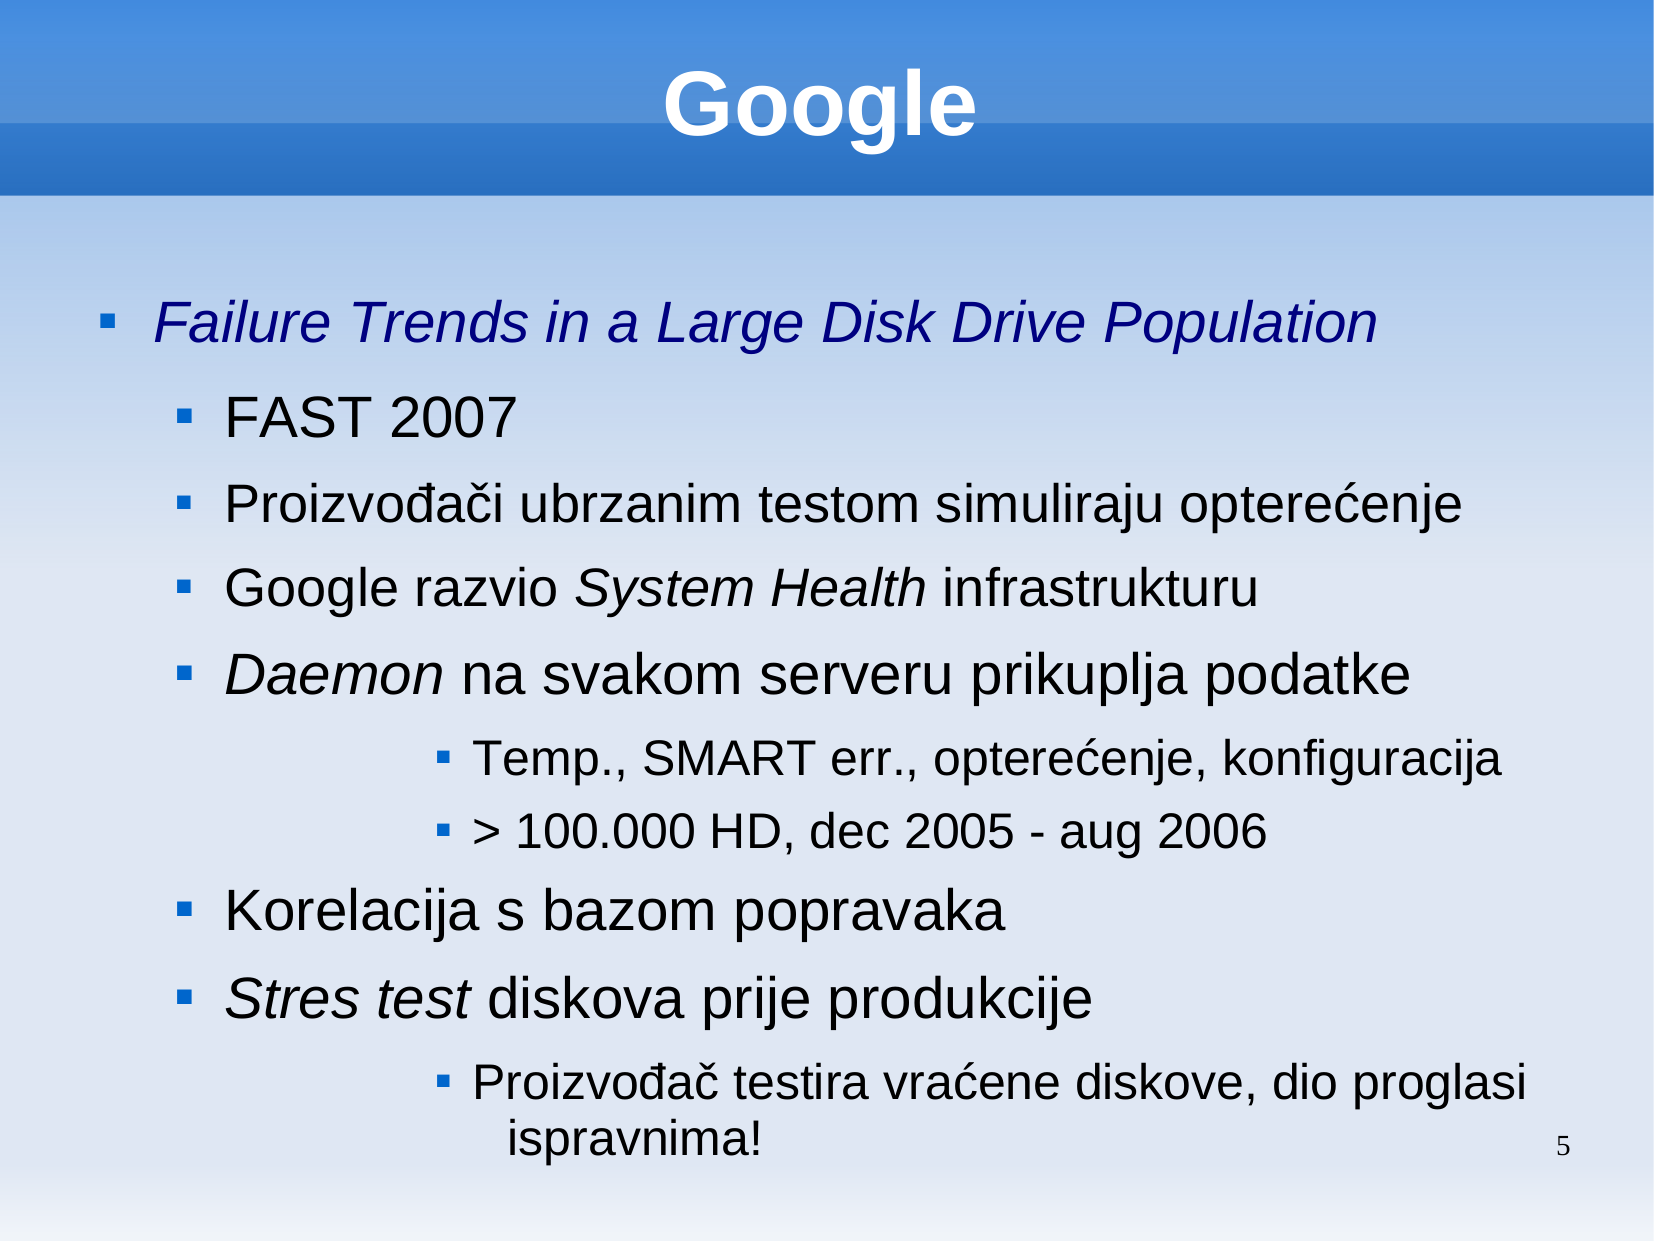

# Google
Failure Trends in a Large Disk Drive Population
FAST 2007
Proizvođači ubrzanim testom simuliraju opterećenje
Google razvio System Health infrastrukturu
Daemon na svakom serveru prikuplja podatke
Temp., SMART err., opterećenje, konfiguracija
> 100.000 HD, dec 2005 - aug 2006
Korelacija s bazom popravaka
Stres test diskova prije produkcije
Proizvođač testira vraćene diskove, dio proglasi ispravnima!
5